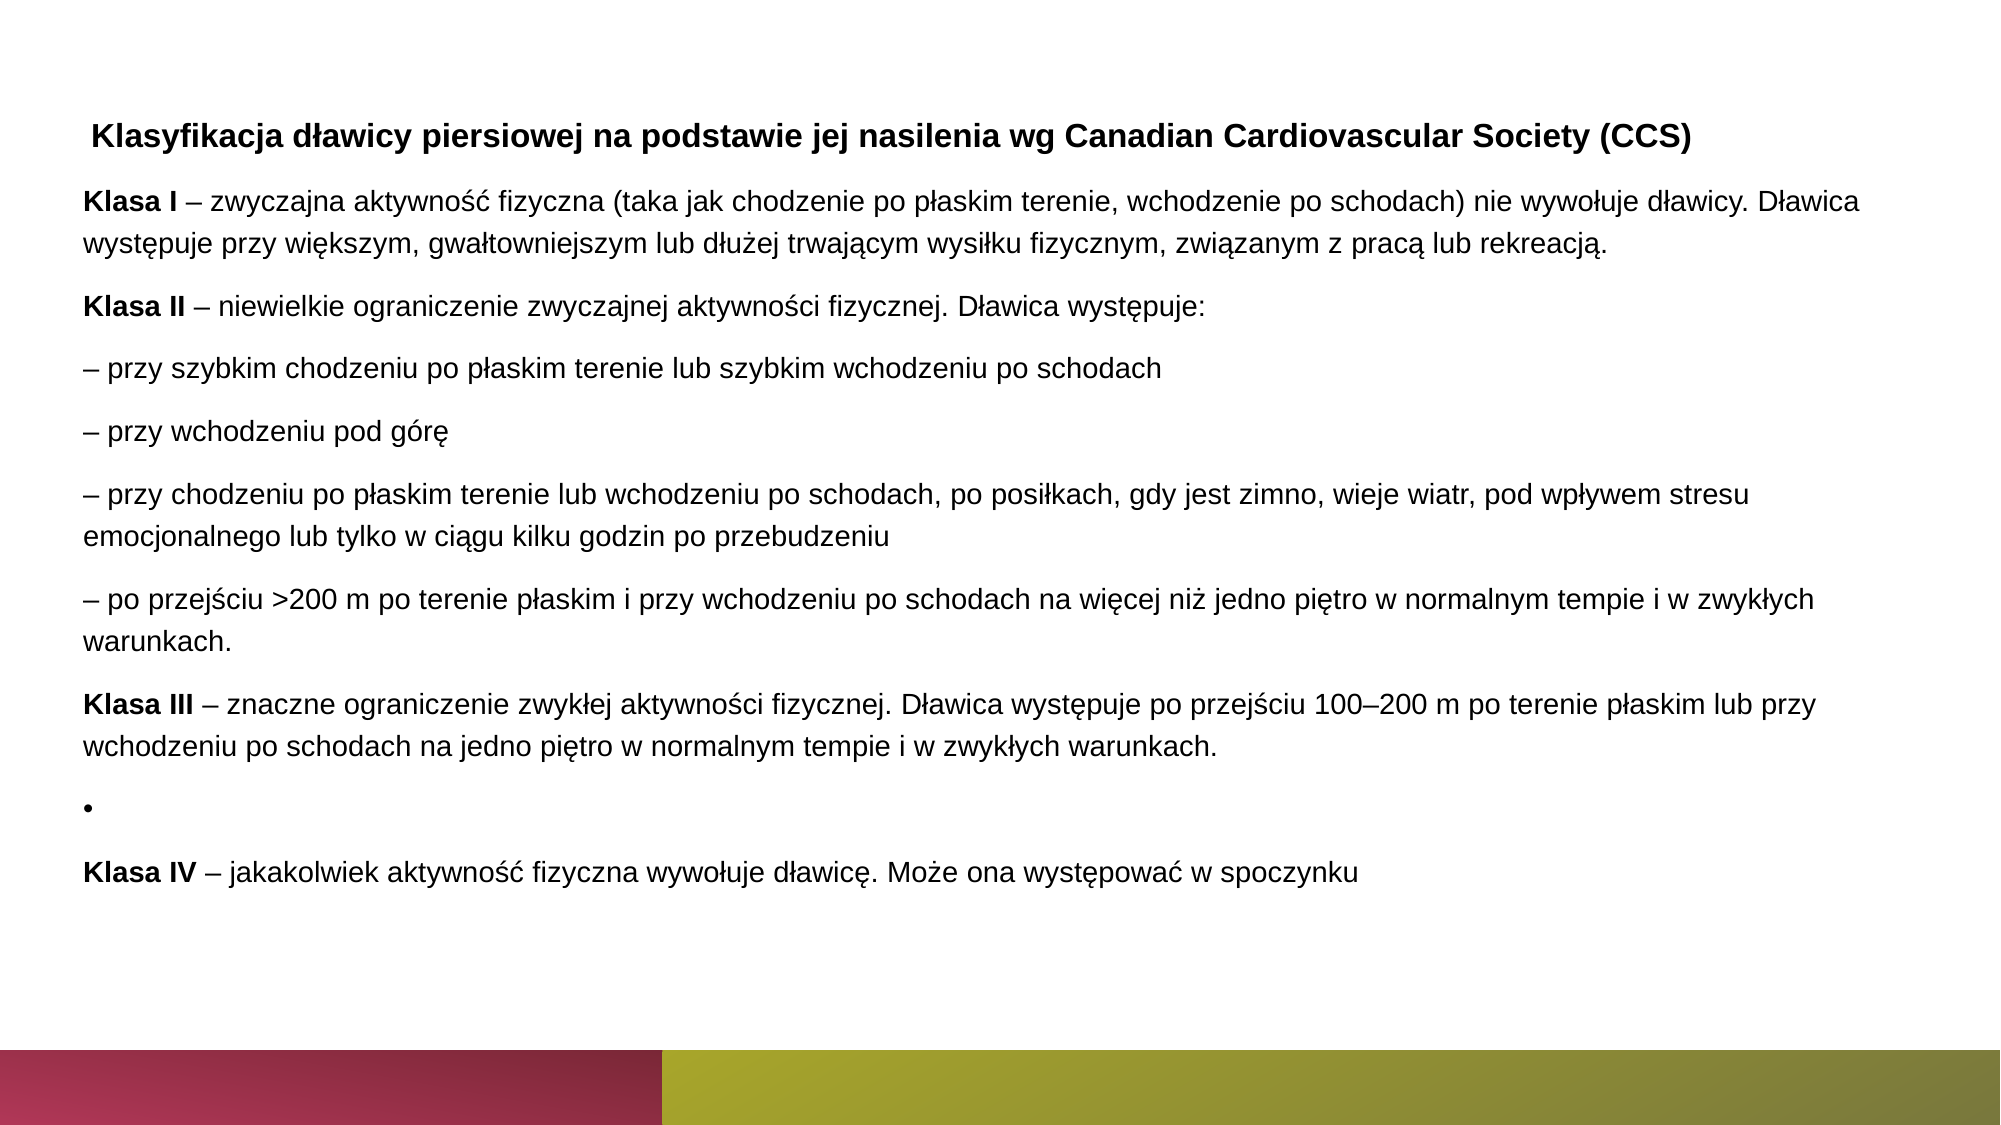

# Klasyfikacja dławicy piersiowej na podstawie jej nasilenia wg Canadian Cardiovascular Society (CCS)
Klasa I – zwyczajna aktywność fizyczna (taka jak chodzenie po płaskim terenie, wchodzenie po schodach) nie wywołuje dławicy. Dławica występuje przy większym, gwałtowniejszym lub dłużej trwającym wysiłku fizycznym, związanym z pracą lub rekreacją.
Klasa II – niewielkie ograniczenie zwyczajnej aktywności fizycznej. Dławica występuje:
– przy szybkim chodzeniu po płaskim terenie lub szybkim wchodzeniu po schodach
– przy wchodzeniu pod górę
– przy chodzeniu po płaskim terenie lub wchodzeniu po schodach, po posiłkach, gdy jest zimno, wieje wiatr, pod wpływem stresu emocjonalnego lub tylko w ciągu kilku godzin po przebudzeniu
– po przejściu >200 m po terenie płaskim i przy wchodzeniu po schodach na więcej niż jedno piętro w normalnym tempie i w zwykłych warunkach.
Klasa III – znaczne ograniczenie zwykłej aktywności fizycznej. Dławica występuje po przejściu 100–200 m po terenie płaskim lub przy wchodzeniu po schodach na jedno piętro w normalnym tempie i w zwykłych warunkach.
Klasa IV – jakakolwiek aktywność fizyczna wywołuje dławicę. Może ona występować w spoczynku